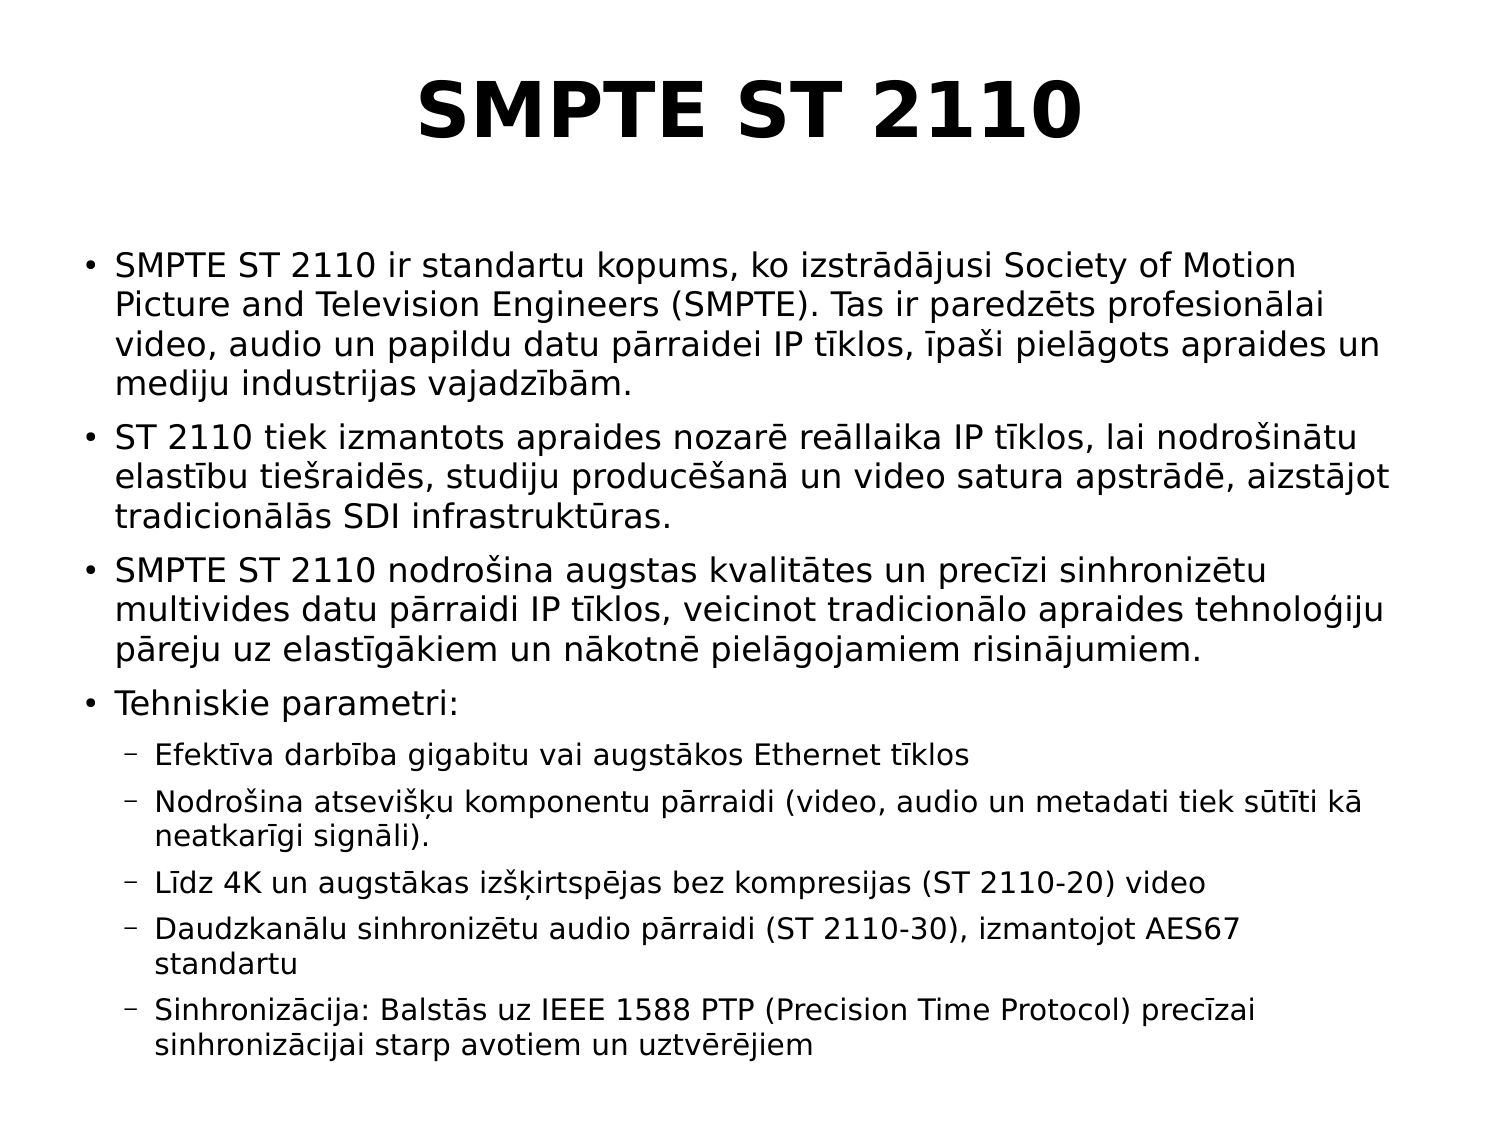

# SMPTE ST 2110
SMPTE ST 2110 ir standartu kopums, ko izstrādājusi Society of Motion Picture and Television Engineers (SMPTE). Tas ir paredzēts profesionālai video, audio un papildu datu pārraidei IP tīklos, īpaši pielāgots apraides un mediju industrijas vajadzībām.
ST 2110 tiek izmantots apraides nozarē reāllaika IP tīklos, lai nodrošinātu elastību tiešraidēs, studiju producēšanā un video satura apstrādē, aizstājot tradicionālās SDI infrastruktūras.
SMPTE ST 2110 nodrošina augstas kvalitātes un precīzi sinhronizētu multivides datu pārraidi IP tīklos, veicinot tradicionālo apraides tehnoloģiju pāreju uz elastīgākiem un nākotnē pielāgojamiem risinājumiem.
Tehniskie parametri:
Efektīva darbība gigabitu vai augstākos Ethernet tīklos
Nodrošina atsevišķu komponentu pārraidi (video, audio un metadati tiek sūtīti kā neatkarīgi signāli).
Līdz 4K un augstākas izšķirtspējas bez kompresijas (ST 2110-20) video
Daudzkanālu sinhronizētu audio pārraidi (ST 2110-30), izmantojot AES67 standartu
Sinhronizācija: Balstās uz IEEE 1588 PTP (Precision Time Protocol) precīzai sinhronizācijai starp avotiem un uztvērējiem